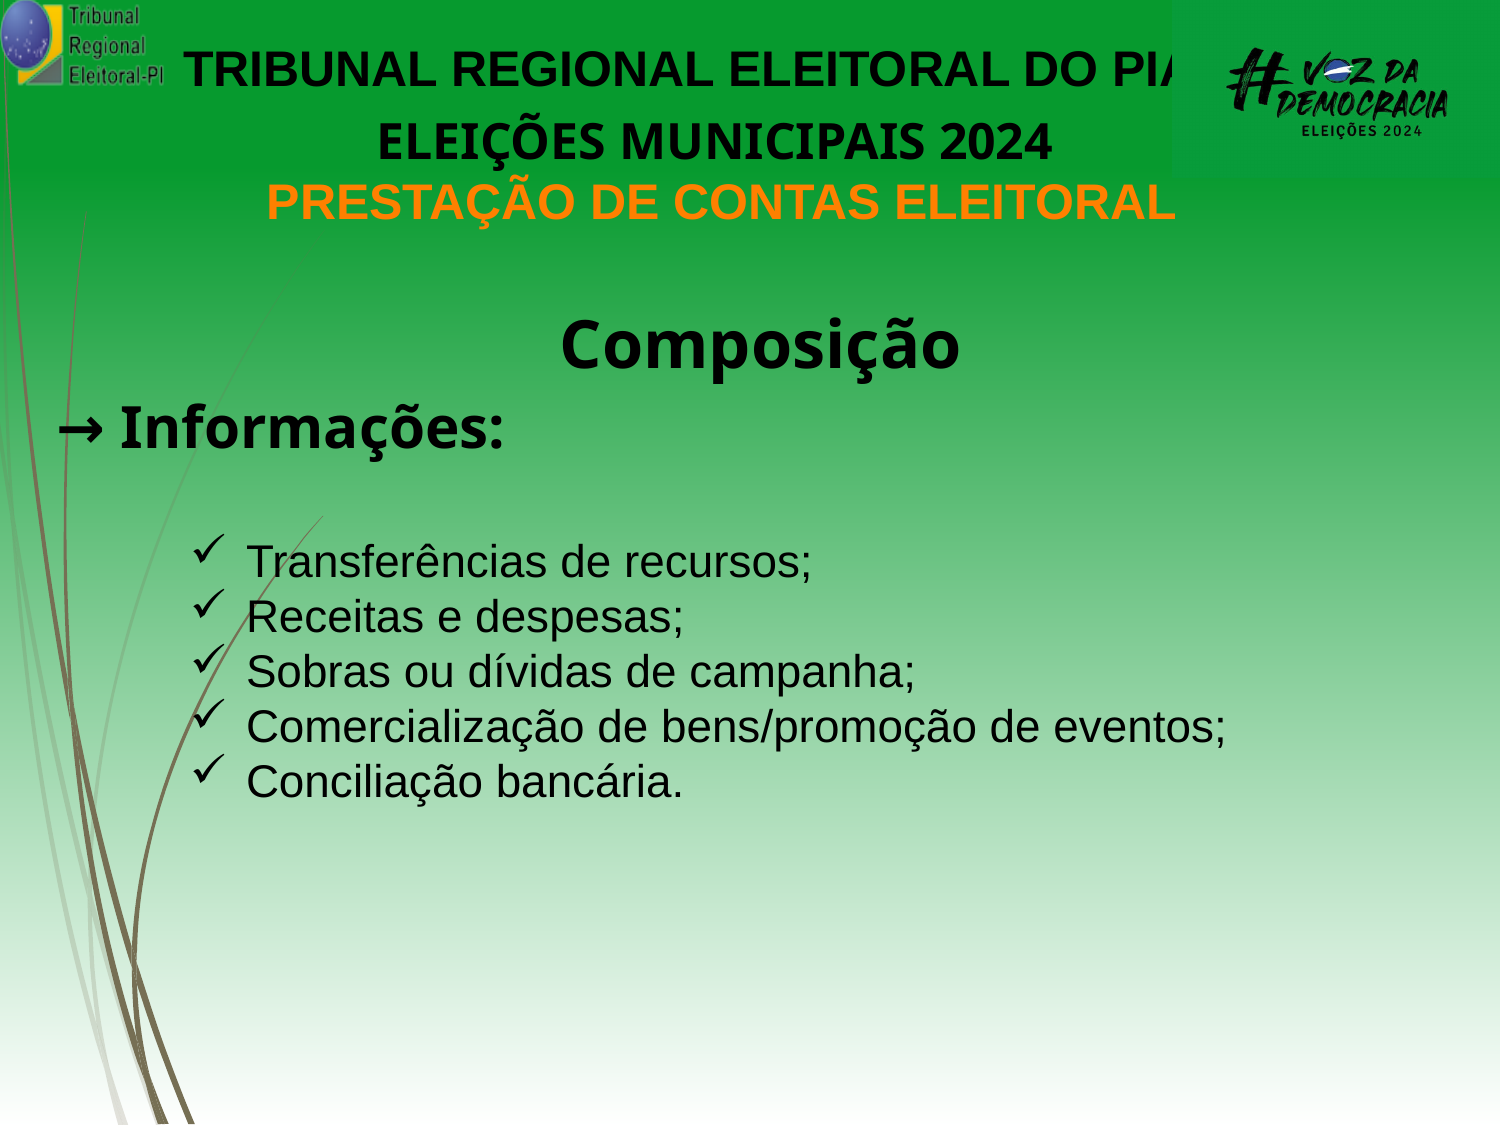

TRIBUNAL REGIONAL ELEITORAL DO PIAUÍ
ELEIÇÕES MUNICIPAIS 2024
 PRESTAÇÃO DE CONTAS ELEITORAL
Composição
 → Informações:
Transferências de recursos;
Receitas e despesas;
Sobras ou dívidas de campanha;
Comercialização de bens/promoção de eventos;
Conciliação bancária.